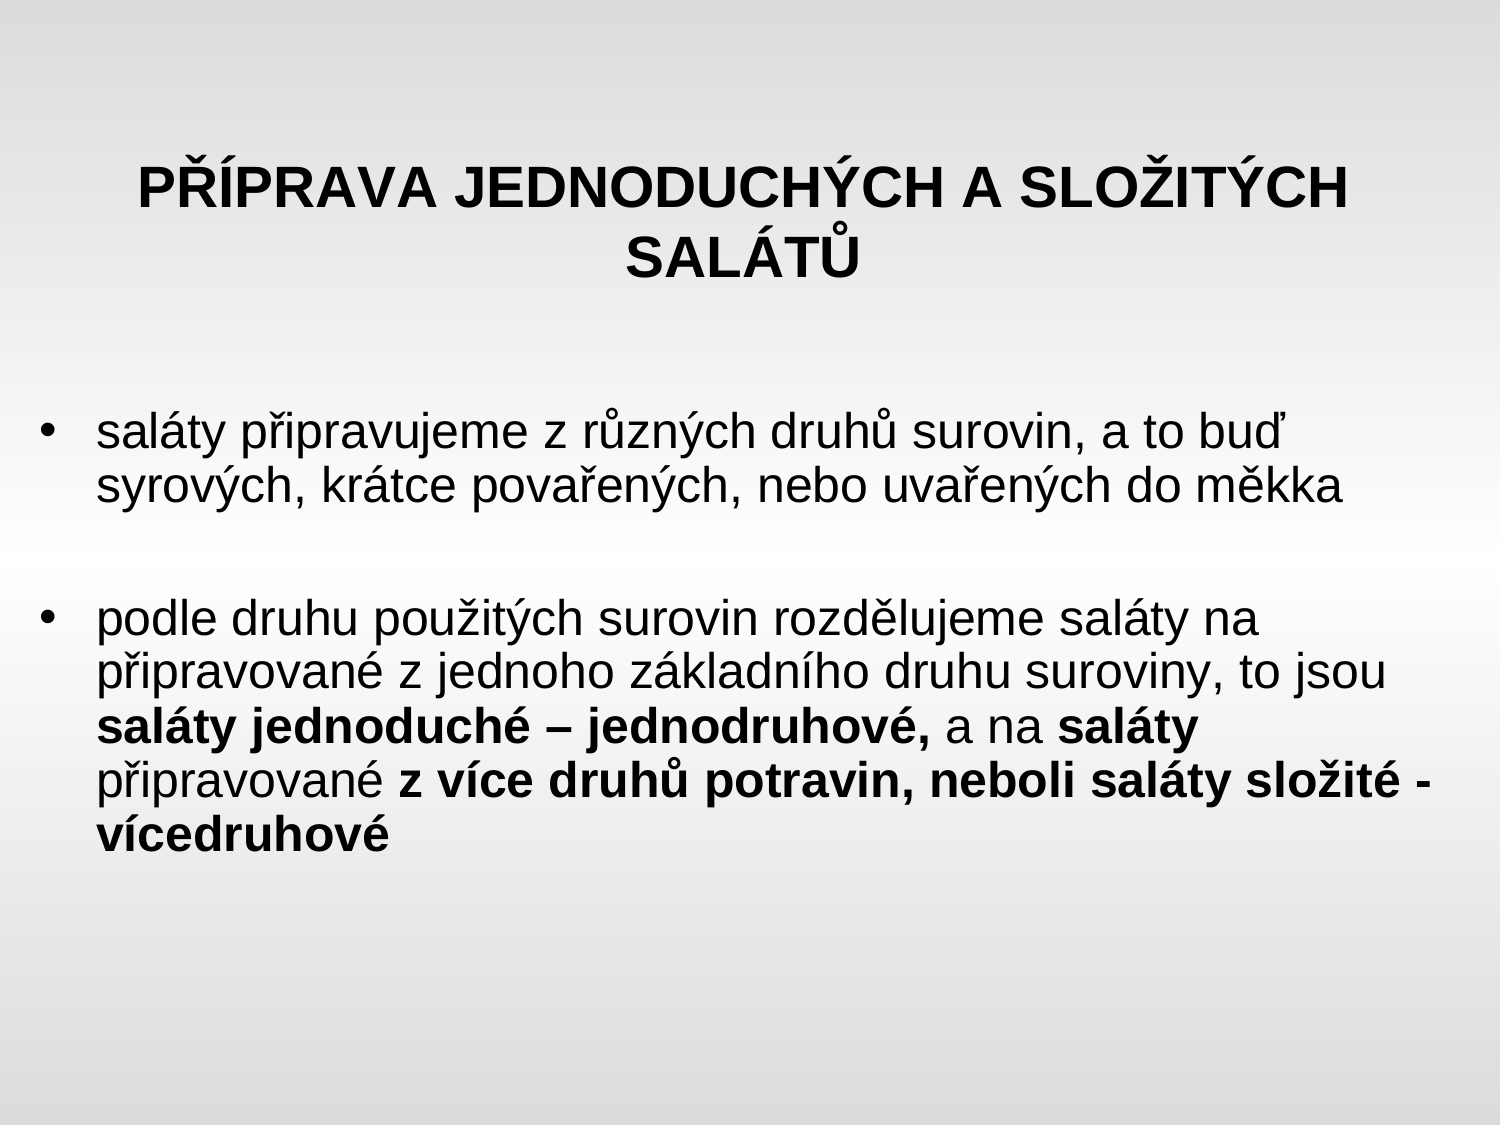

# PŘÍPRAVA JEDNODUCHÝCH A SLOŽITÝCH SALÁTŮ
saláty připravujeme z různých druhů surovin, a to buď syrových, krátce povařených, nebo uvařených do měkka
podle druhu použitých surovin rozdělujeme saláty na připravované z jednoho základního druhu suroviny, to jsou saláty jednoduché – jednodruhové, a na saláty připravované z více druhů potravin, neboli saláty složité - vícedruhové